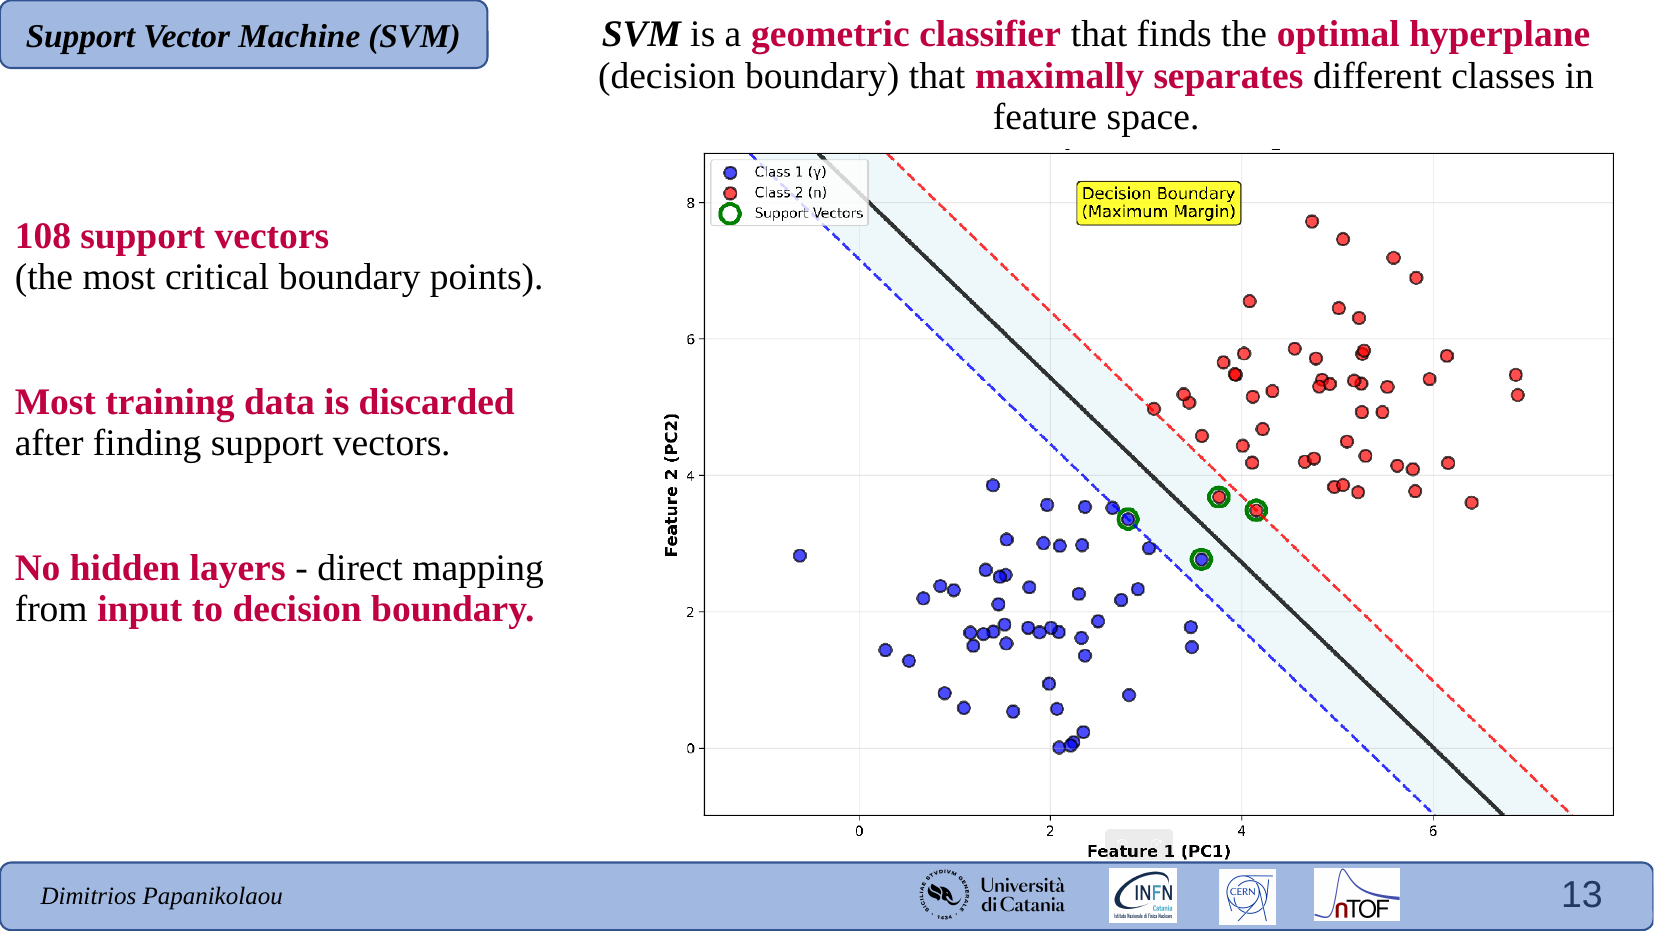

Support Vector Machine (SVM)
SVM is a geometric classifier that finds the optimal hyperplane (decision boundary) that maximally separates different classes in feature space.
108 support vectors
(the most critical boundary points).
Most training data is discarded after finding support vectors.
No hidden layers - direct mapping from input to decision boundary.
Dimitrios Papanikolaou